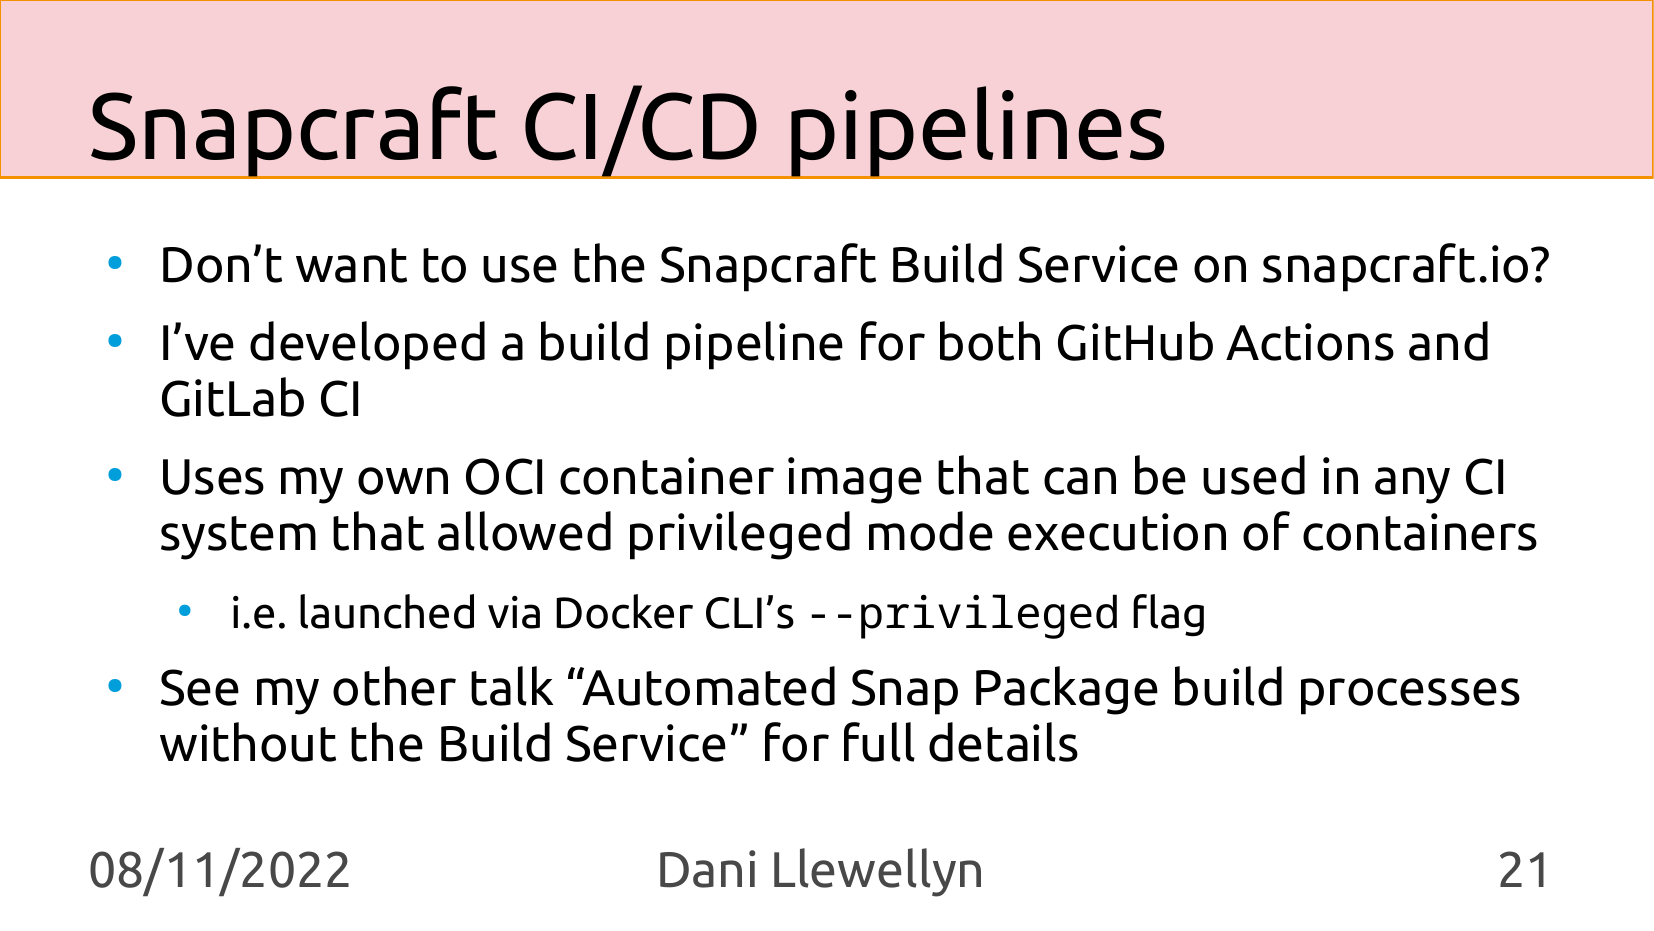

# Snapcraft CI/CD pipelines
Don’t want to use the Snapcraft Build Service on snapcraft.io?
I’ve developed a build pipeline for both GitHub Actions and GitLab CI
Uses my own OCI container image that can be used in any CI system that allowed privileged mode execution of containers
i.e. launched via Docker CLI’s --privileged flag
See my other talk “Automated Snap Package build processes without the Build Service” for full details
08/11/2022
Dani Llewellyn
21